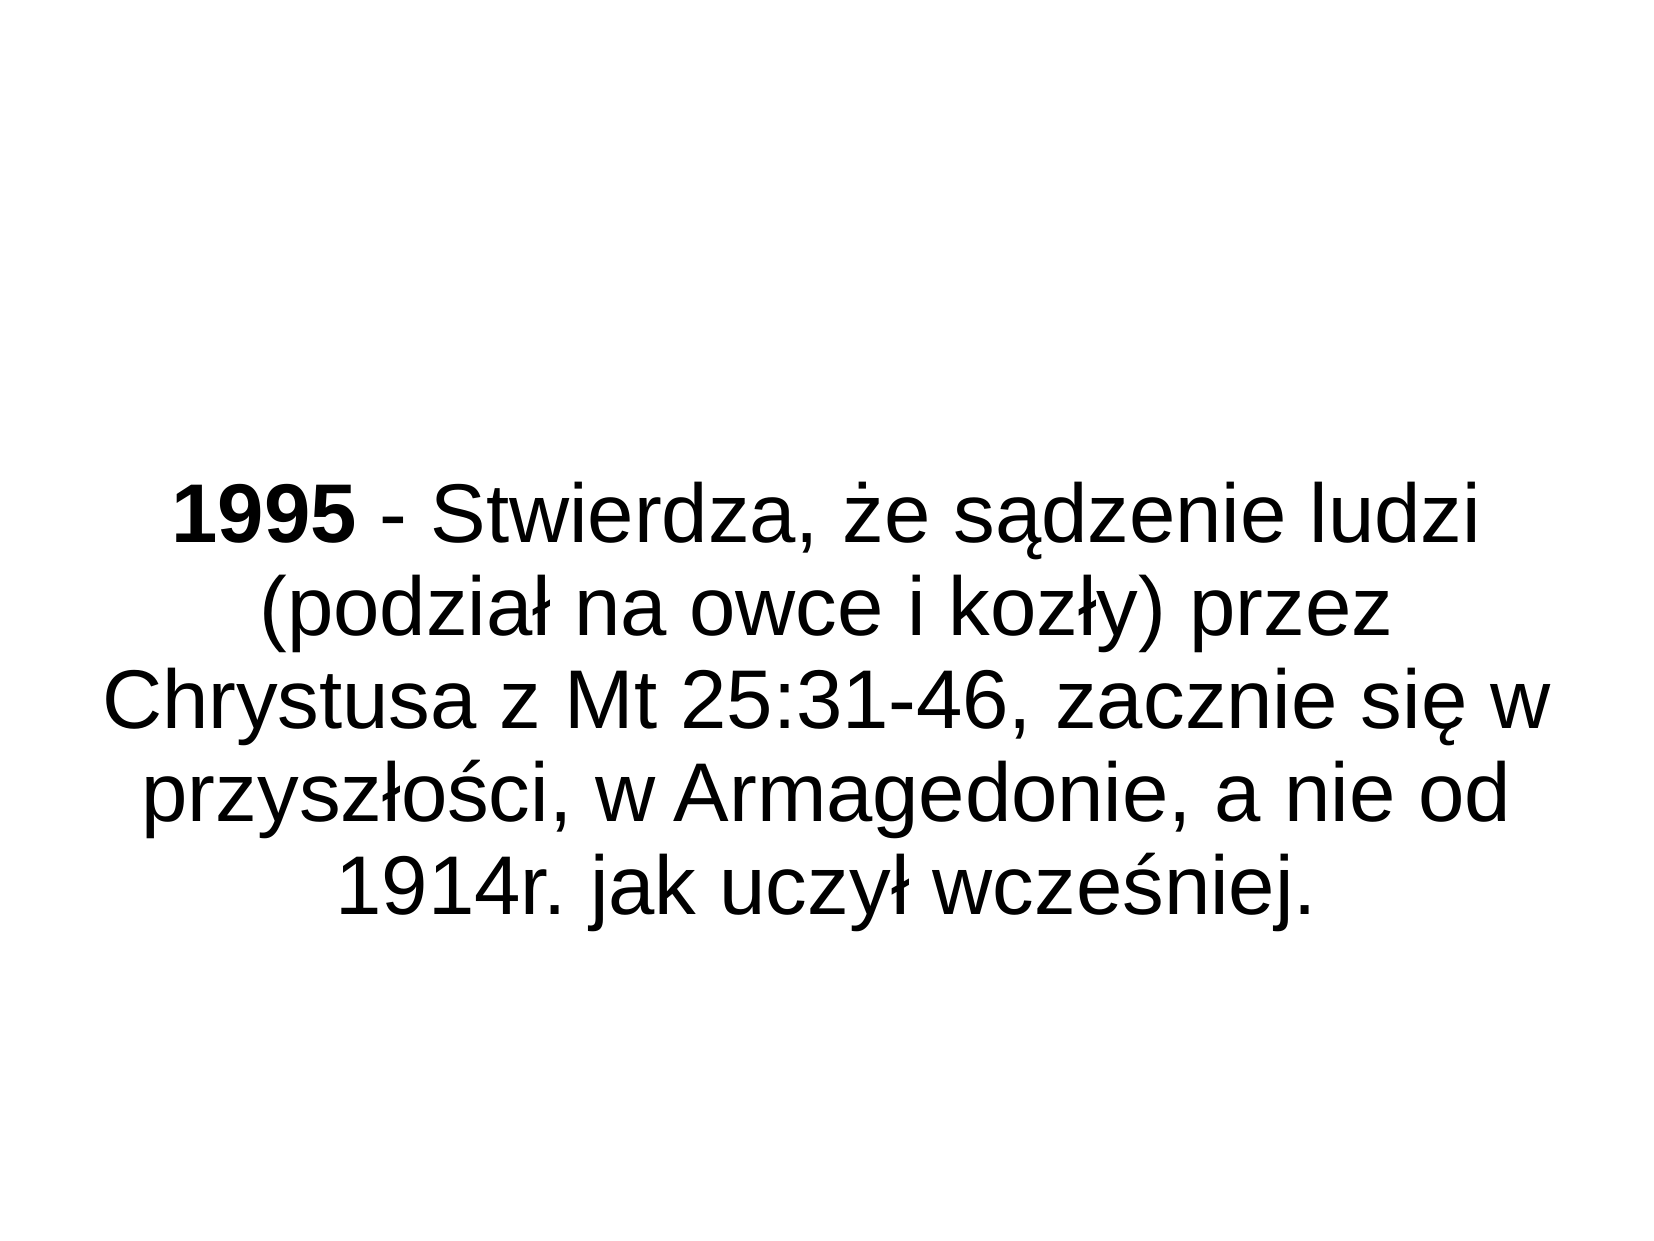

#
1995 - Stwierdza, że sądzenie ludzi (podział na owce i kozły) przez Chrystusa z Mt 25:31-46, zacznie się w przyszłości, w Armagedonie, a nie od 1914r. jak uczył wcześniej.